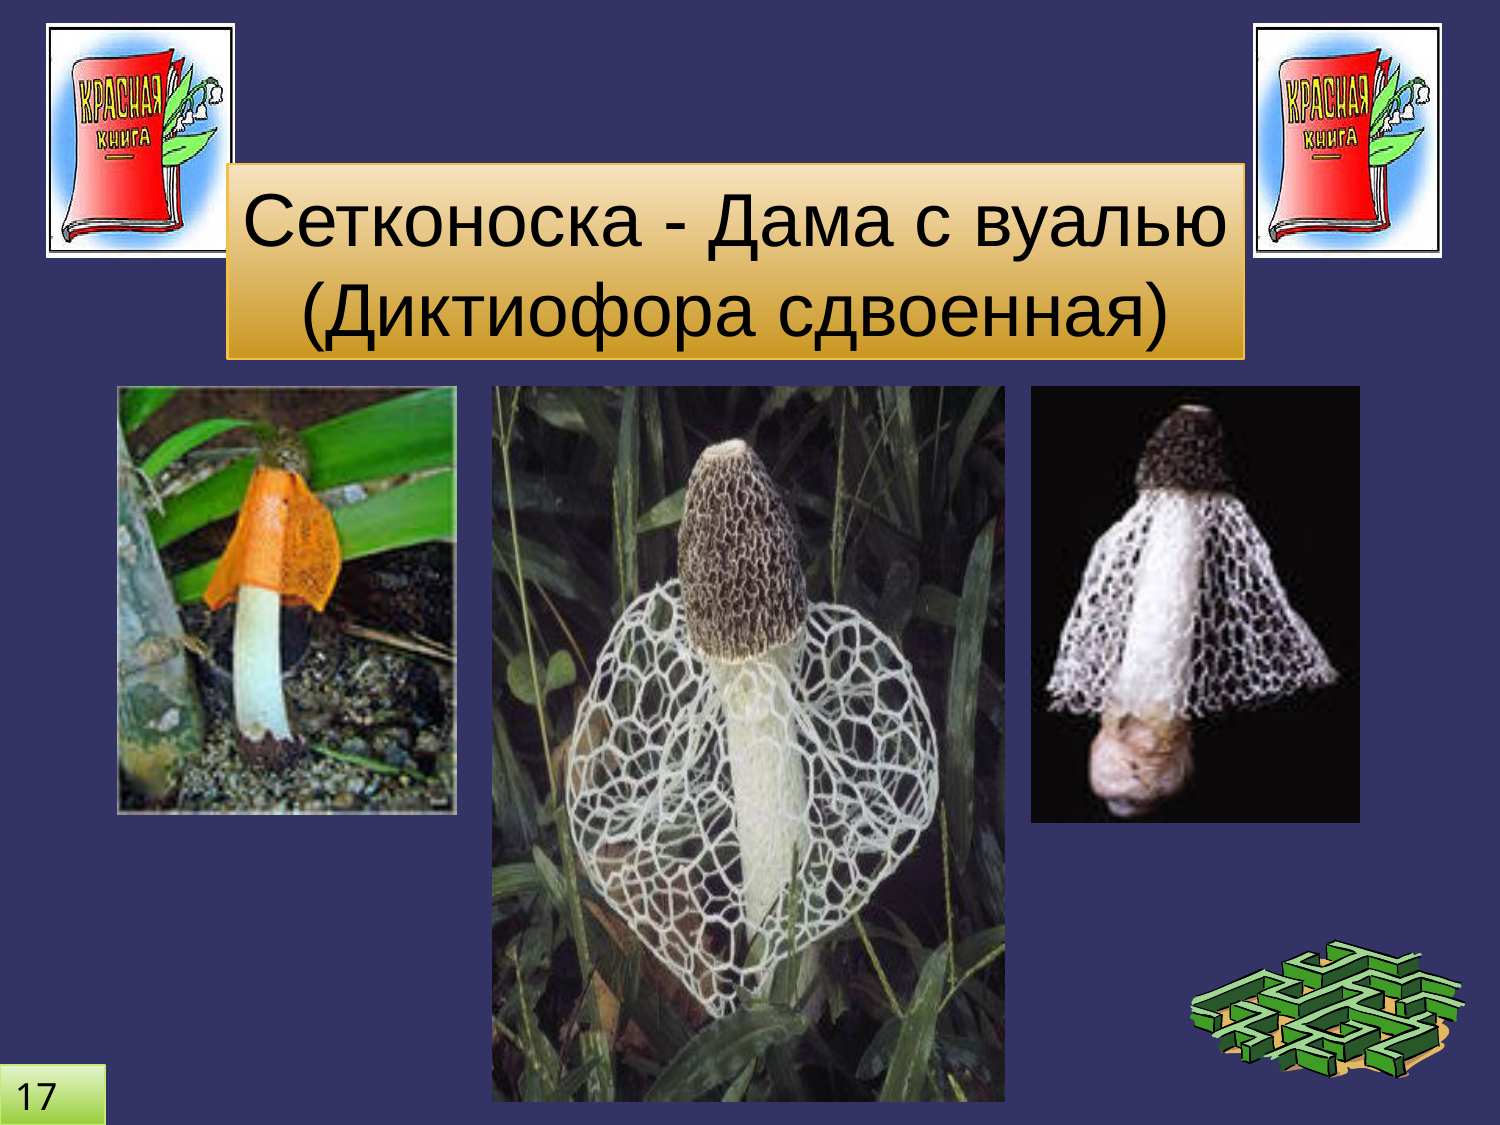

Сетконоска - Дама с вуалью
(Диктиофора сдвоенная)